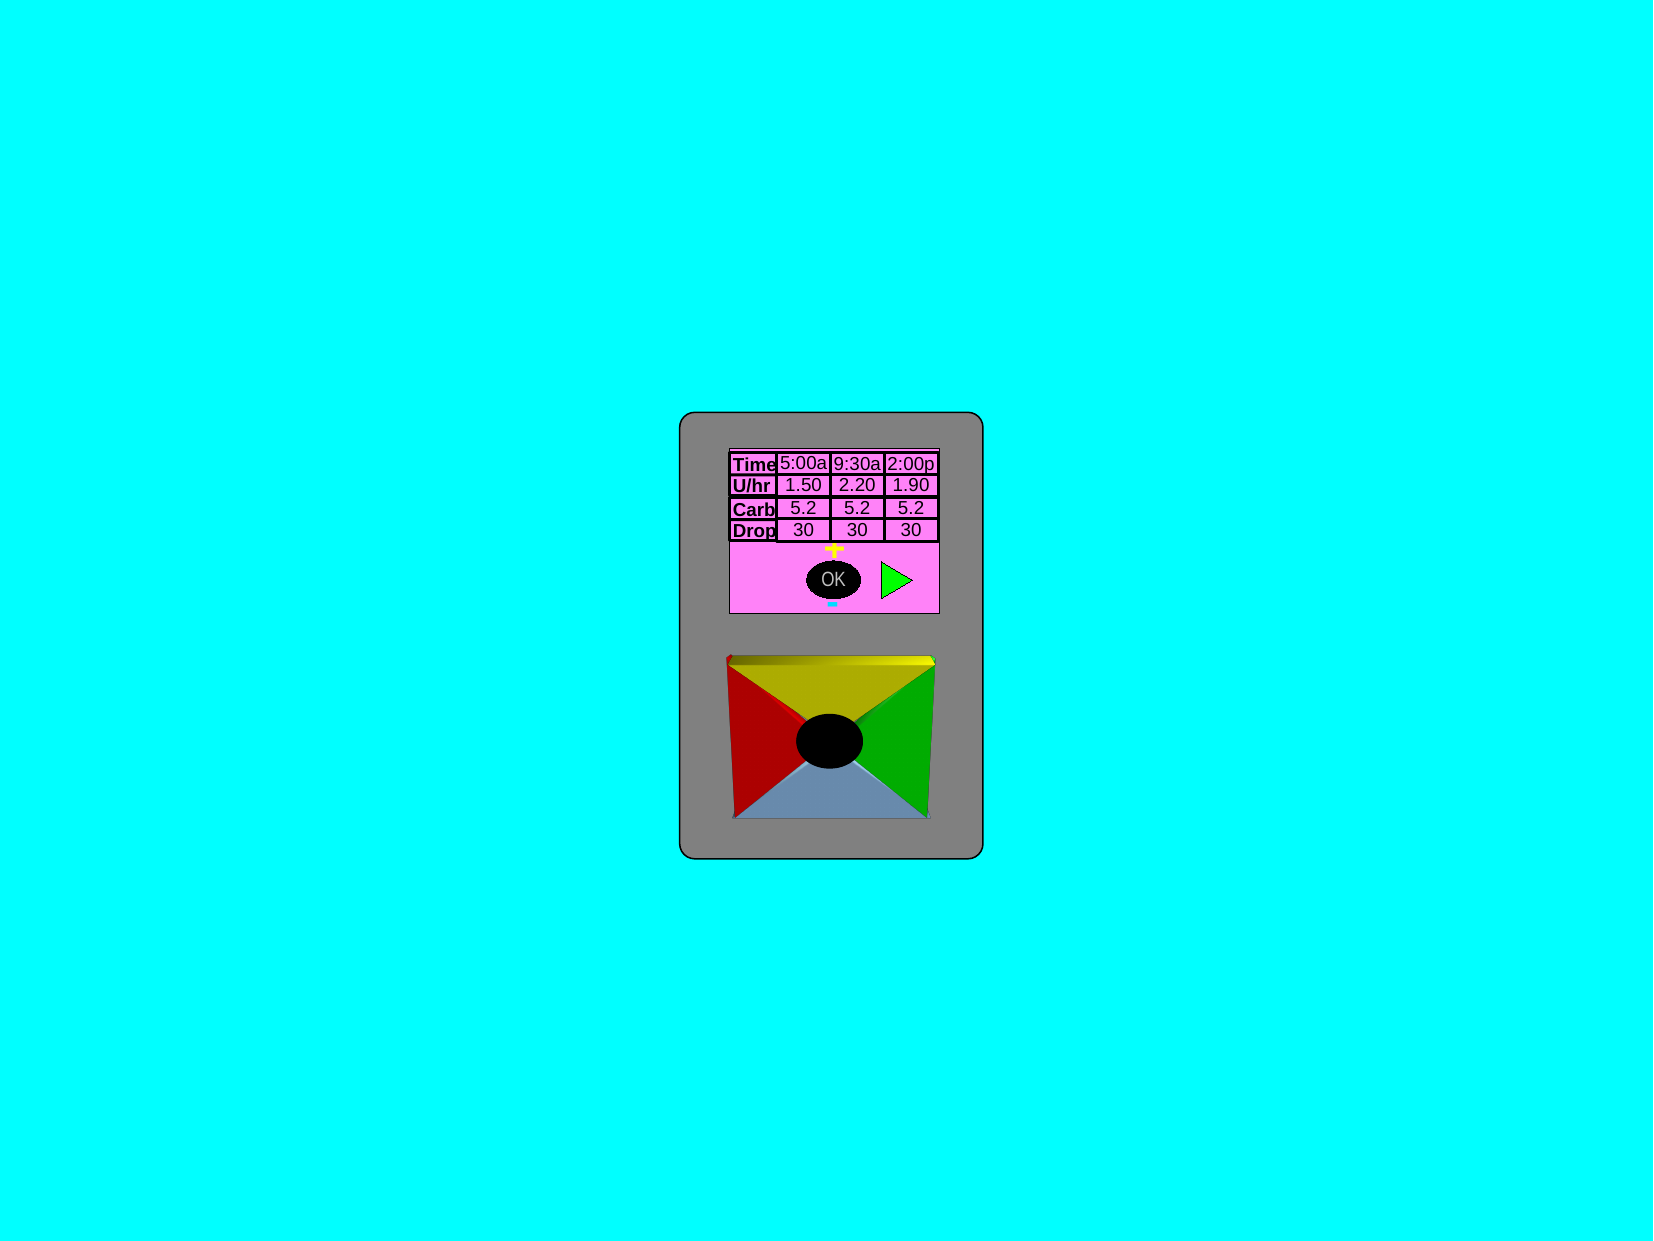

Time
U/hr
5:00a
9:30a
2:00p
Carb
Drop
1.50
2.20
1.90
5.2
5.2
5.2
30
30
30
+
OK
-